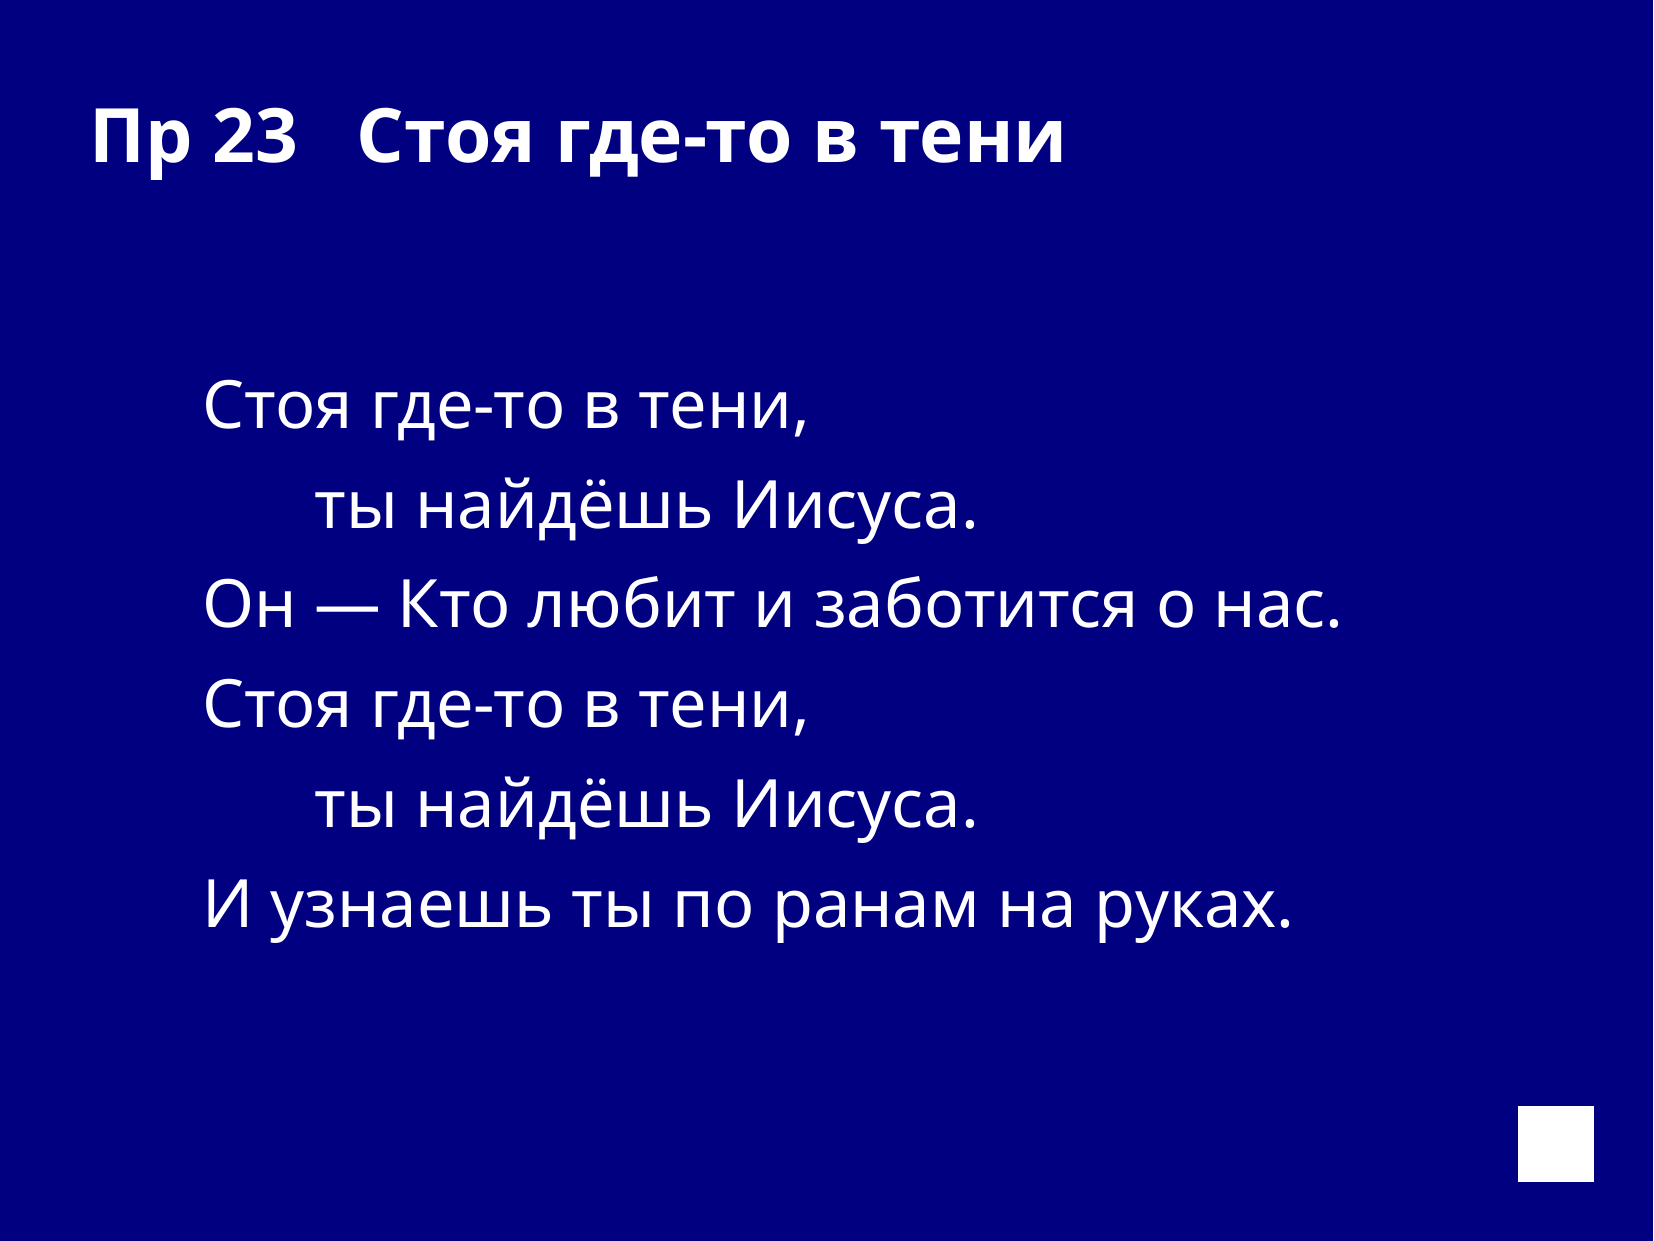

Пр 23 Стоя где-то в тени
	Стоя где-то в тени,
		ты найдёшь Иисуса.
	Он — Кто любит и заботится о нас.
	Стоя где-то в тени,
		ты найдёшь Иисуса.
	И узнаешь ты по ранам на руках.